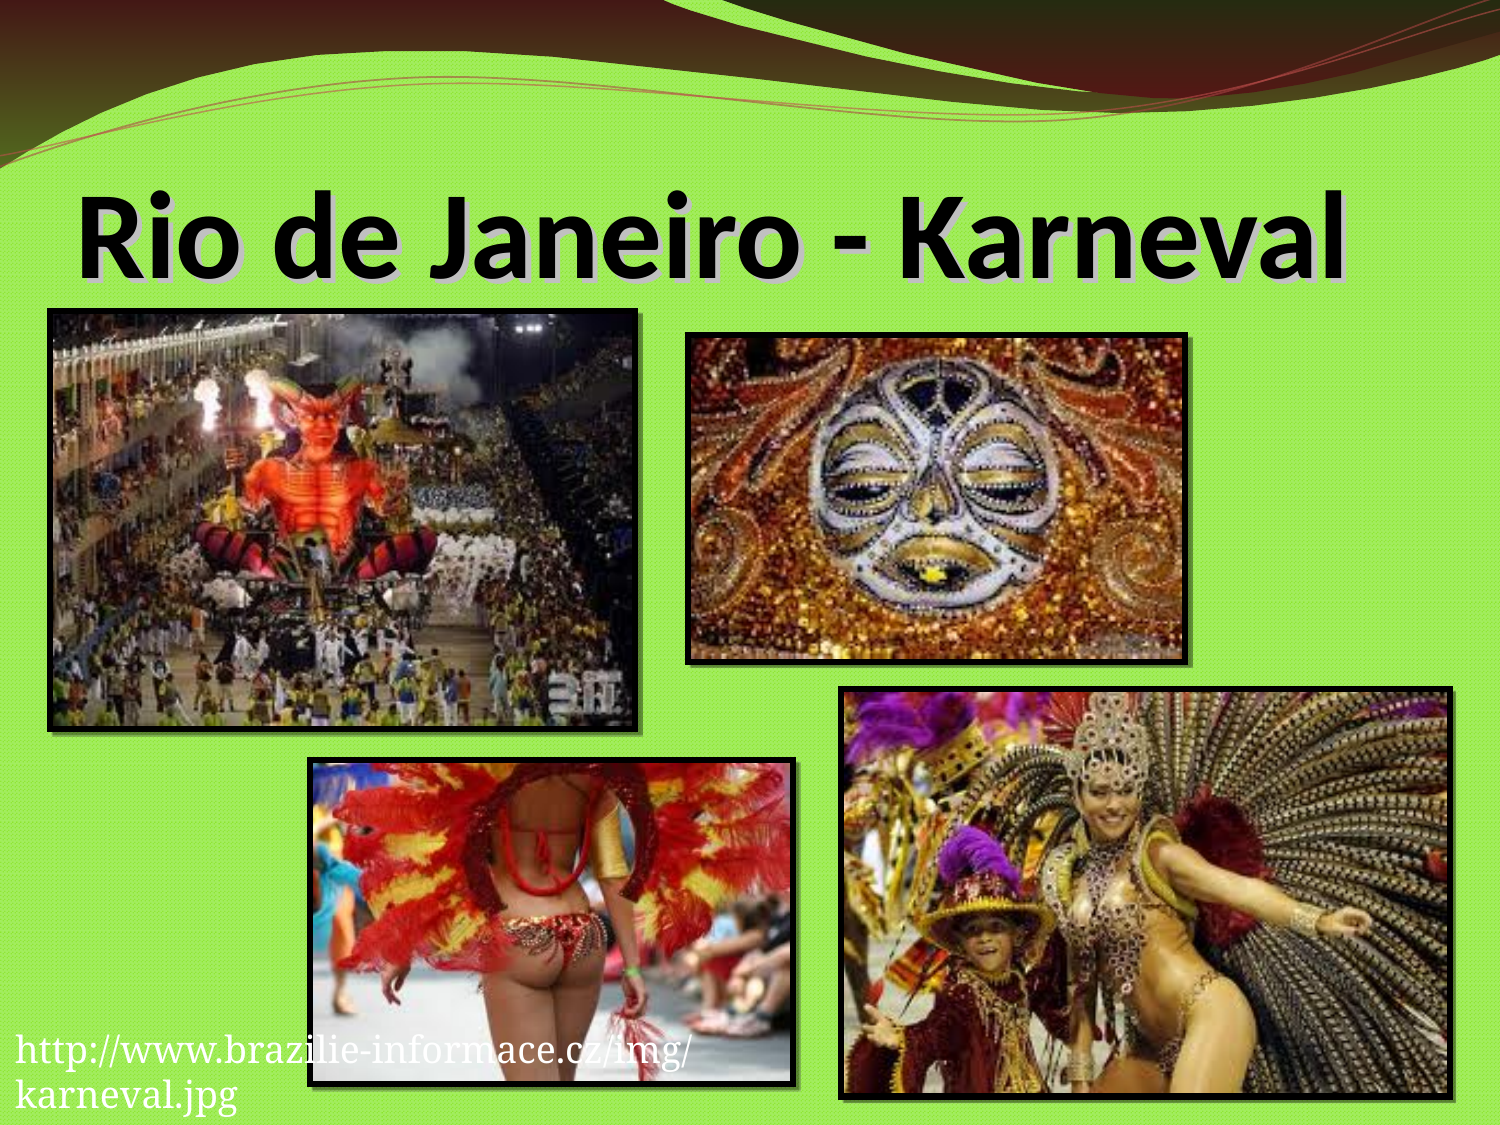

# Rio de Janeiro - Karneval
http://www.brazilie-informace.cz/img/karneval.jpg